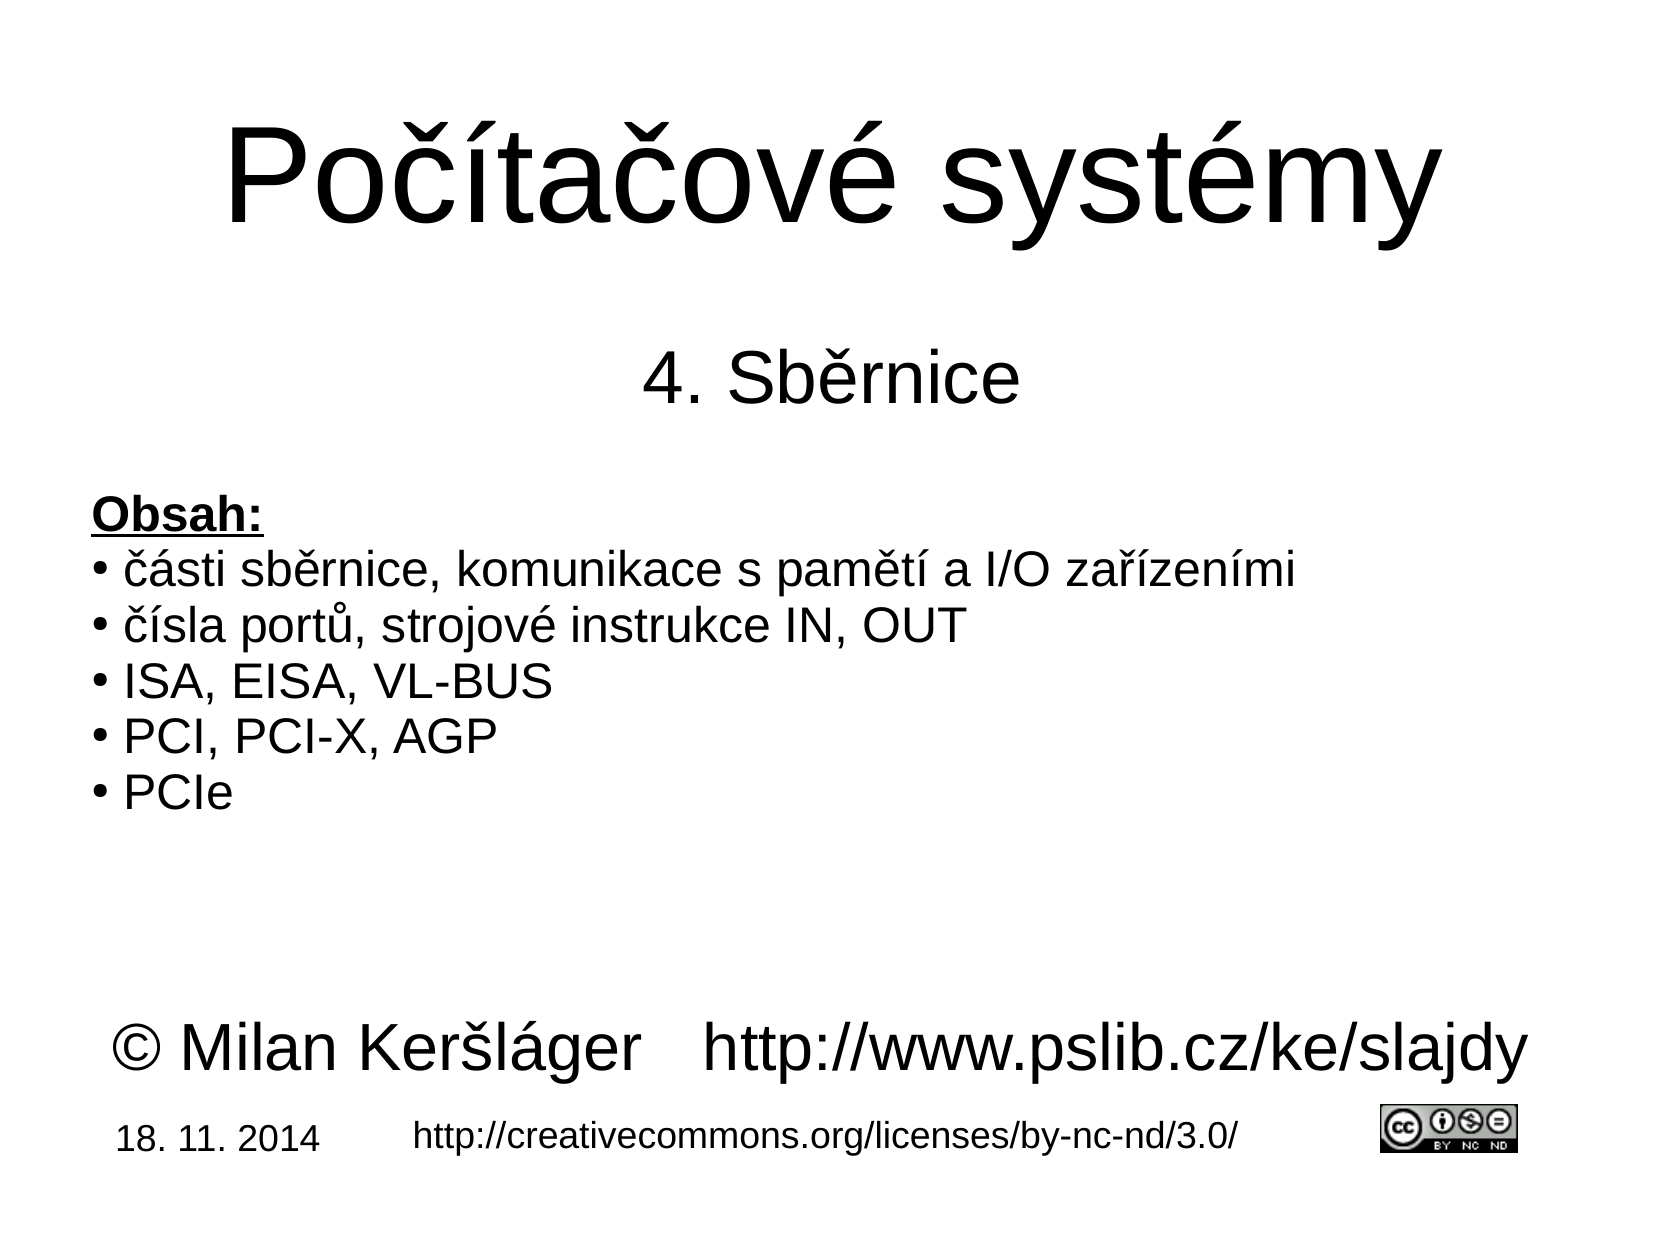

# Počítačové systémy 4. Sběrnice
Obsah:
 části sběrnice, komunikace s pamětí a I/O zařízeními
 čísla portů, strojové instrukce IN, OUT
 ISA, EISA, VL-BUS
 PCI, PCI-X, AGP
 PCIe
© Milan Keršláger	http://www.pslib.cz/ke/slajdy
http://creativecommons.org/licenses/by-nc-nd/3.0/
18. 11. 2014